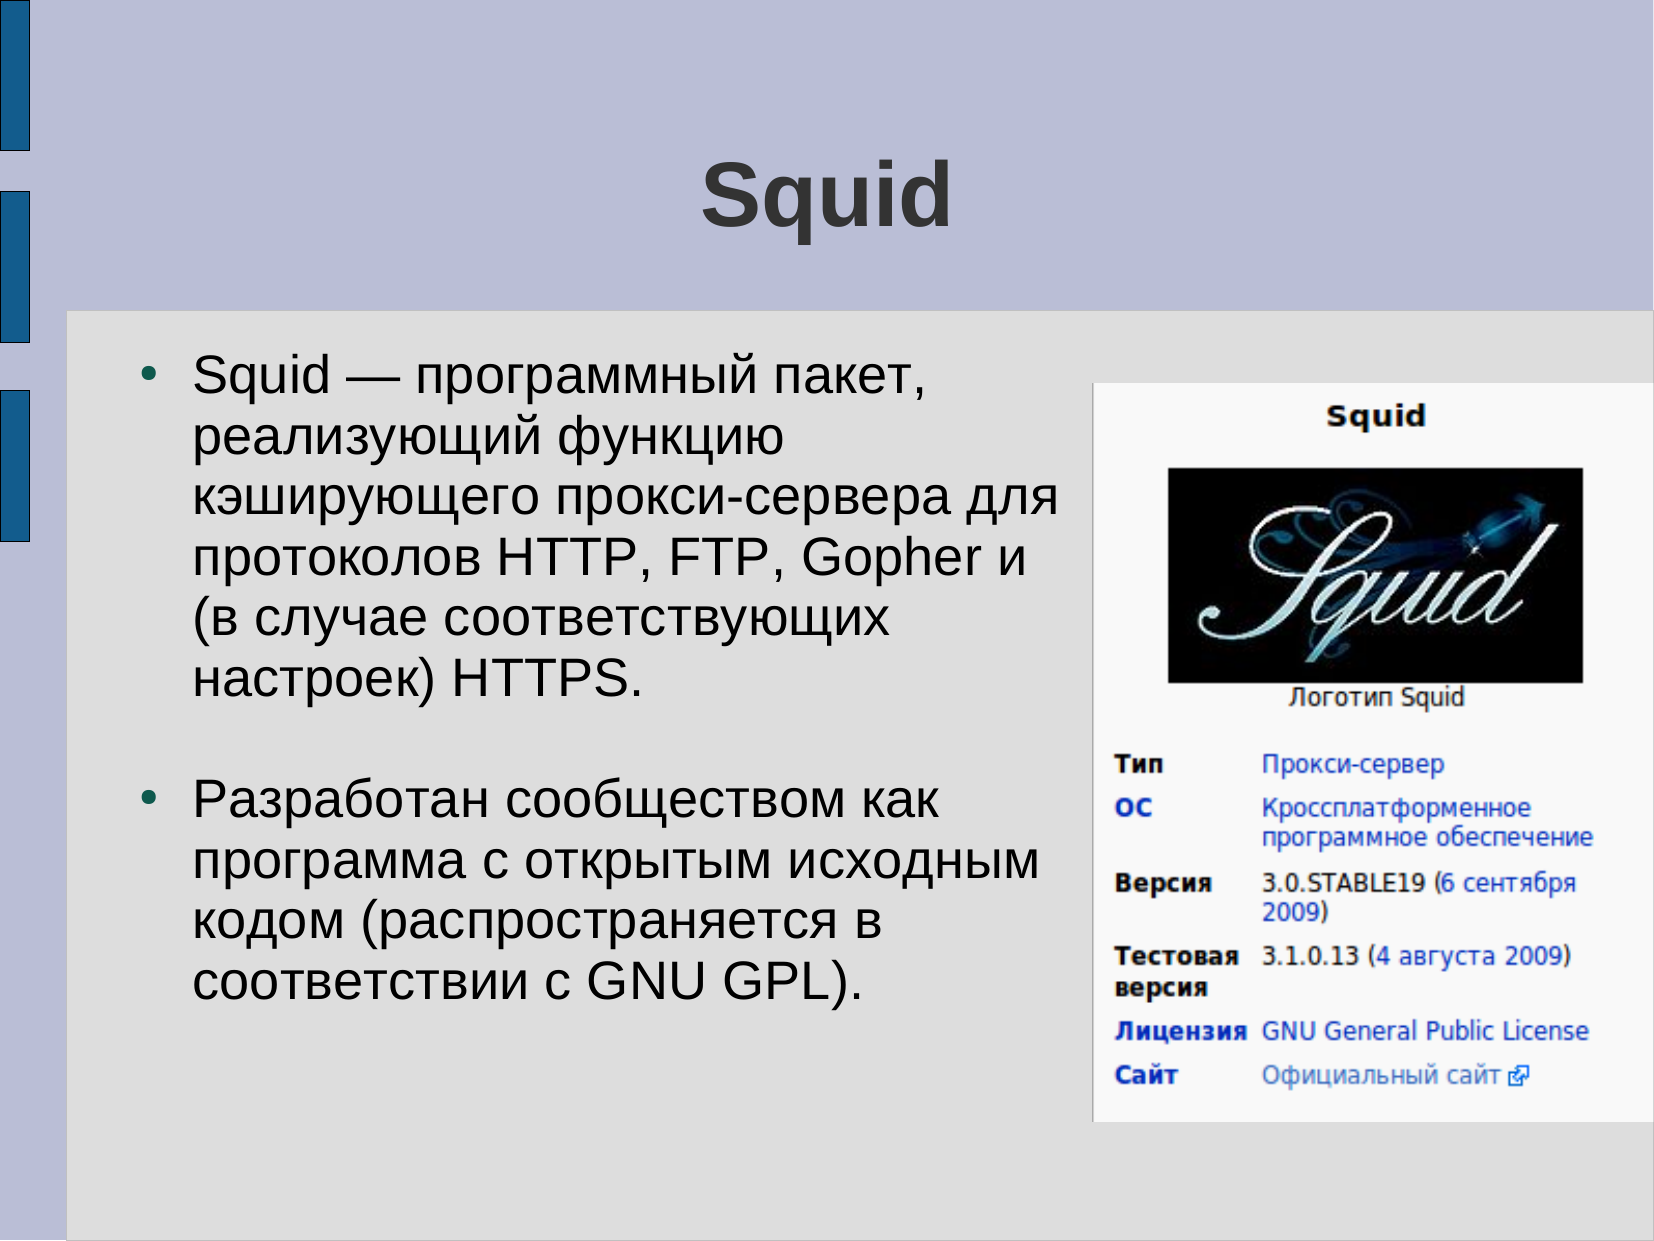

# Squid
Squid — программный пакет, реализующий функцию кэширующего прокси-сервера для протоколов HTTP, FTP, Gopher и (в случае соответствующих настроек) HTTPS.
Разработан сообществом как программа с открытым исходным кодом (распространяется в соответствии с GNU GPL).